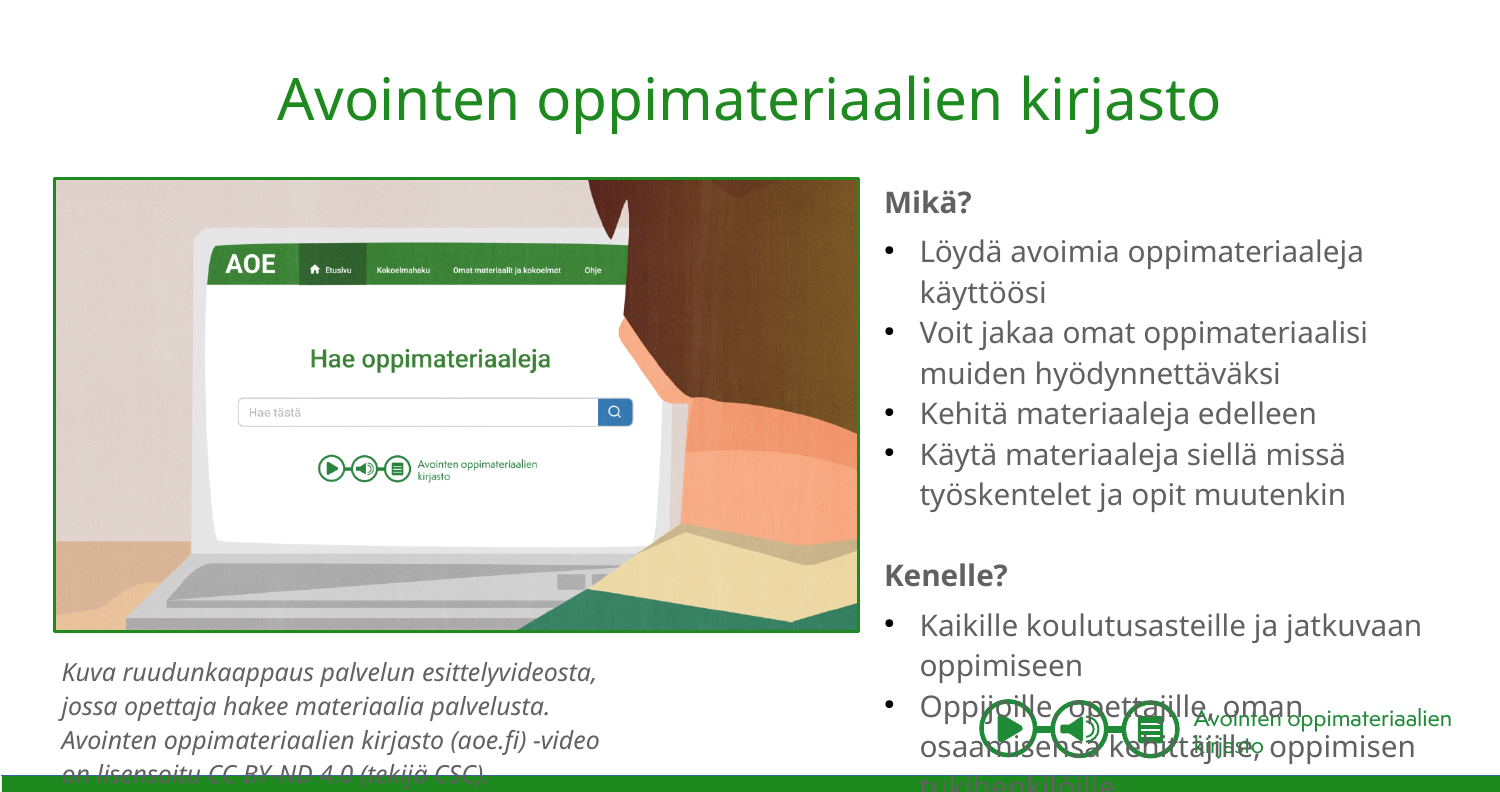

# Avointen oppimateriaalien kirjasto
Mikä?
Löydä avoimia oppimateriaaleja käyttöösi
Voit jakaa omat oppimateriaalisi muiden hyödynnettäväksi
Kehitä materiaaleja edelleen
Käytä materiaaleja siellä missä työskentelet ja opit muutenkin
Kenelle?
Kaikille koulutusasteille ja jatkuvaan oppimiseen
Oppijoille, opettajille, oman osaamisensa kehittäjille, oppimisen tukihenkilöille
Yhteisopetukseen ja yhteistyöhön
Kuva ruudunkaappaus palvelun esittelyvideosta, jossa opettaja hakee materiaalia palvelusta. Avointen oppimateriaalien kirjasto (aoe.fi) -video on lisensoitu CC BY-ND 4.0 (tekijä CSC).